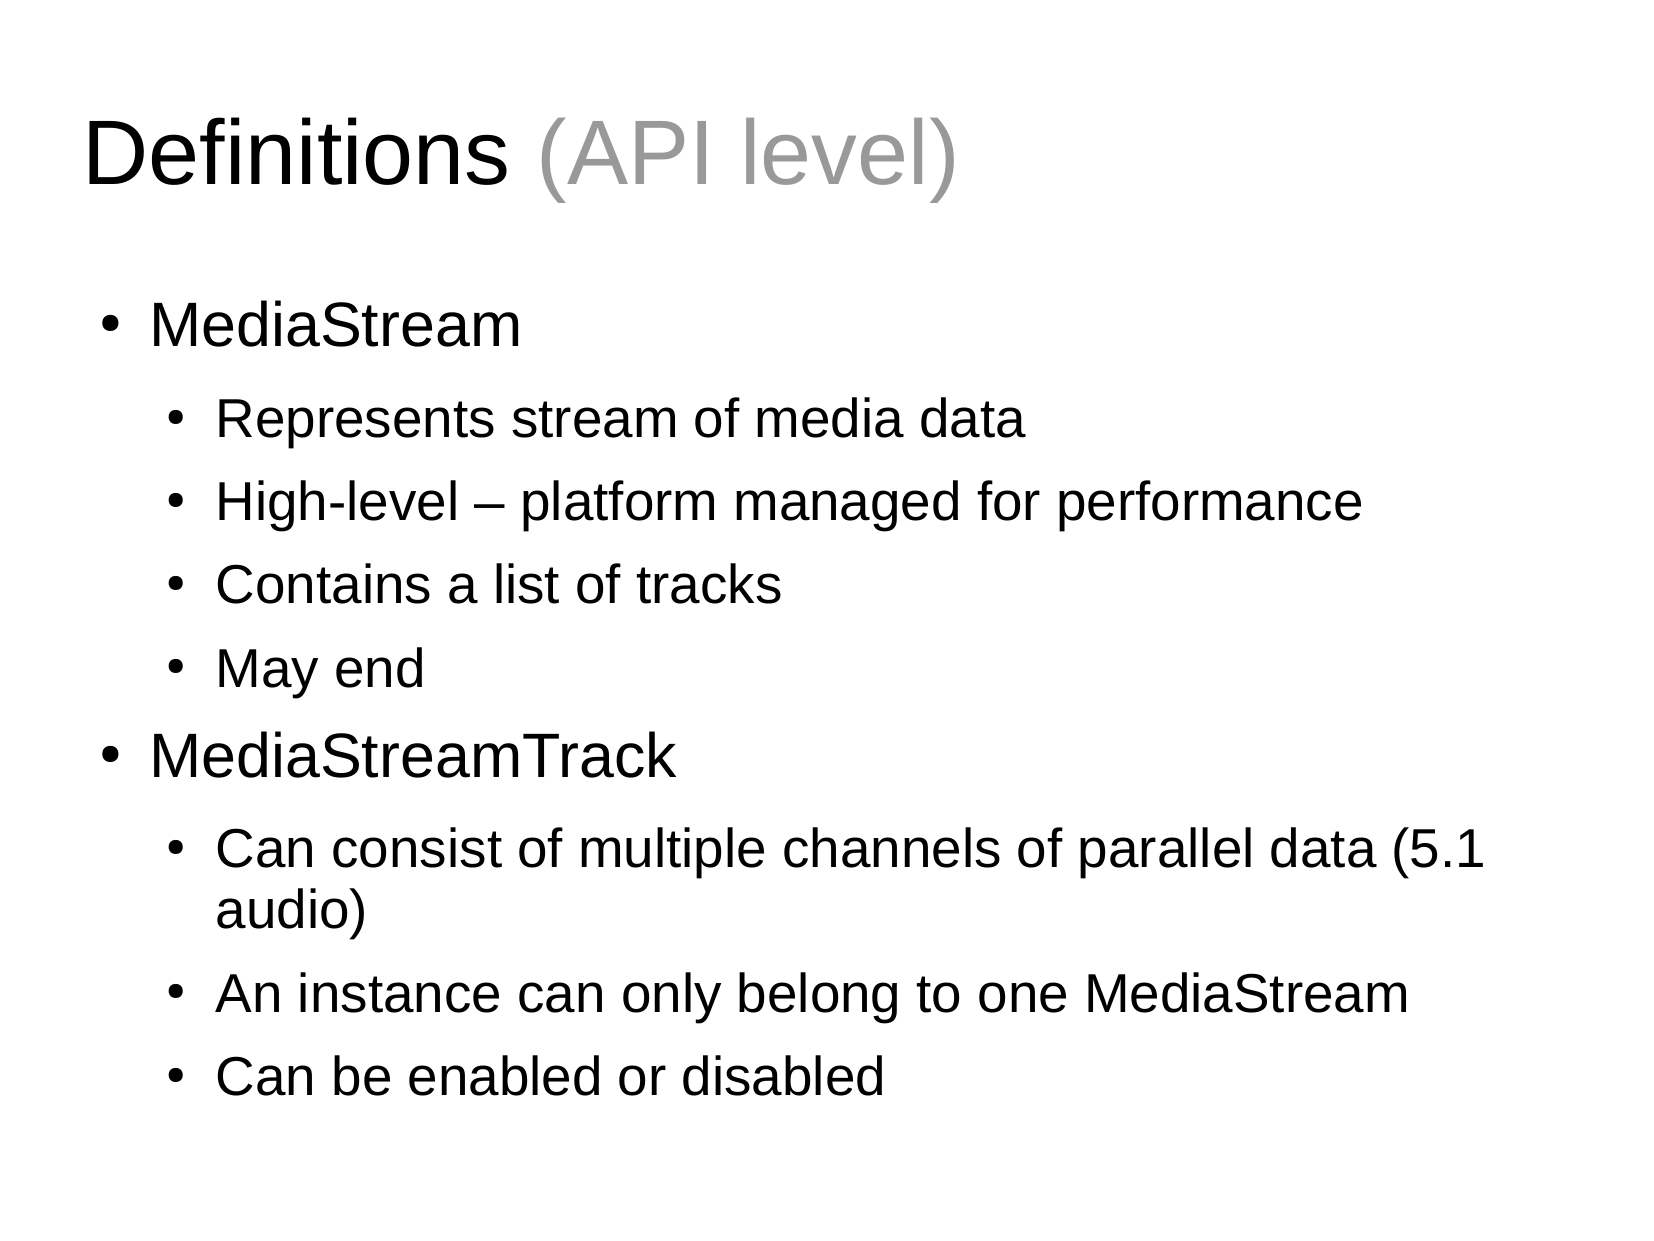

# Definitions (API level)
MediaStream
Represents stream of media data
High-level – platform managed for performance
Contains a list of tracks
May end
MediaStreamTrack
Can consist of multiple channels of parallel data (5.1 audio)
An instance can only belong to one MediaStream
Can be enabled or disabled